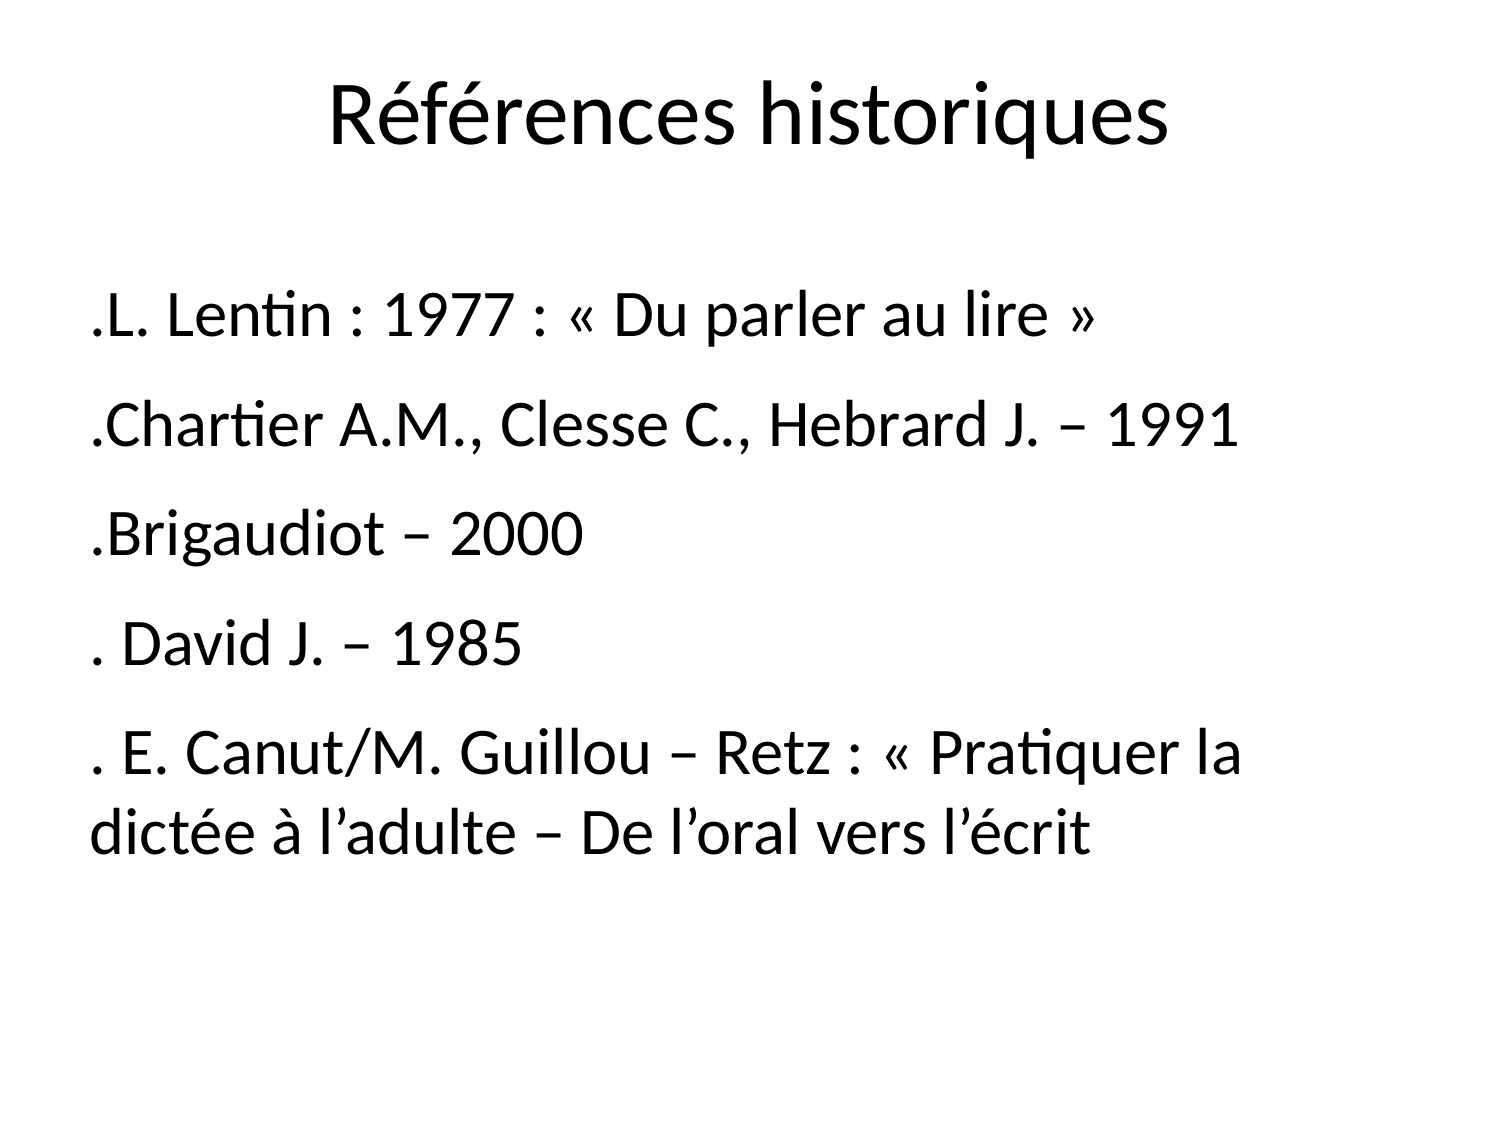

# Références historiques
.L. Lentin : 1977 : « Du parler au lire »
.Chartier A.M., Clesse C., Hebrard J. – 1991
.Brigaudiot – 2000
. David J. – 1985
. E. Canut/M. Guillou – Retz : « Pratiquer la dictée à l’adulte – De l’oral vers l’écrit